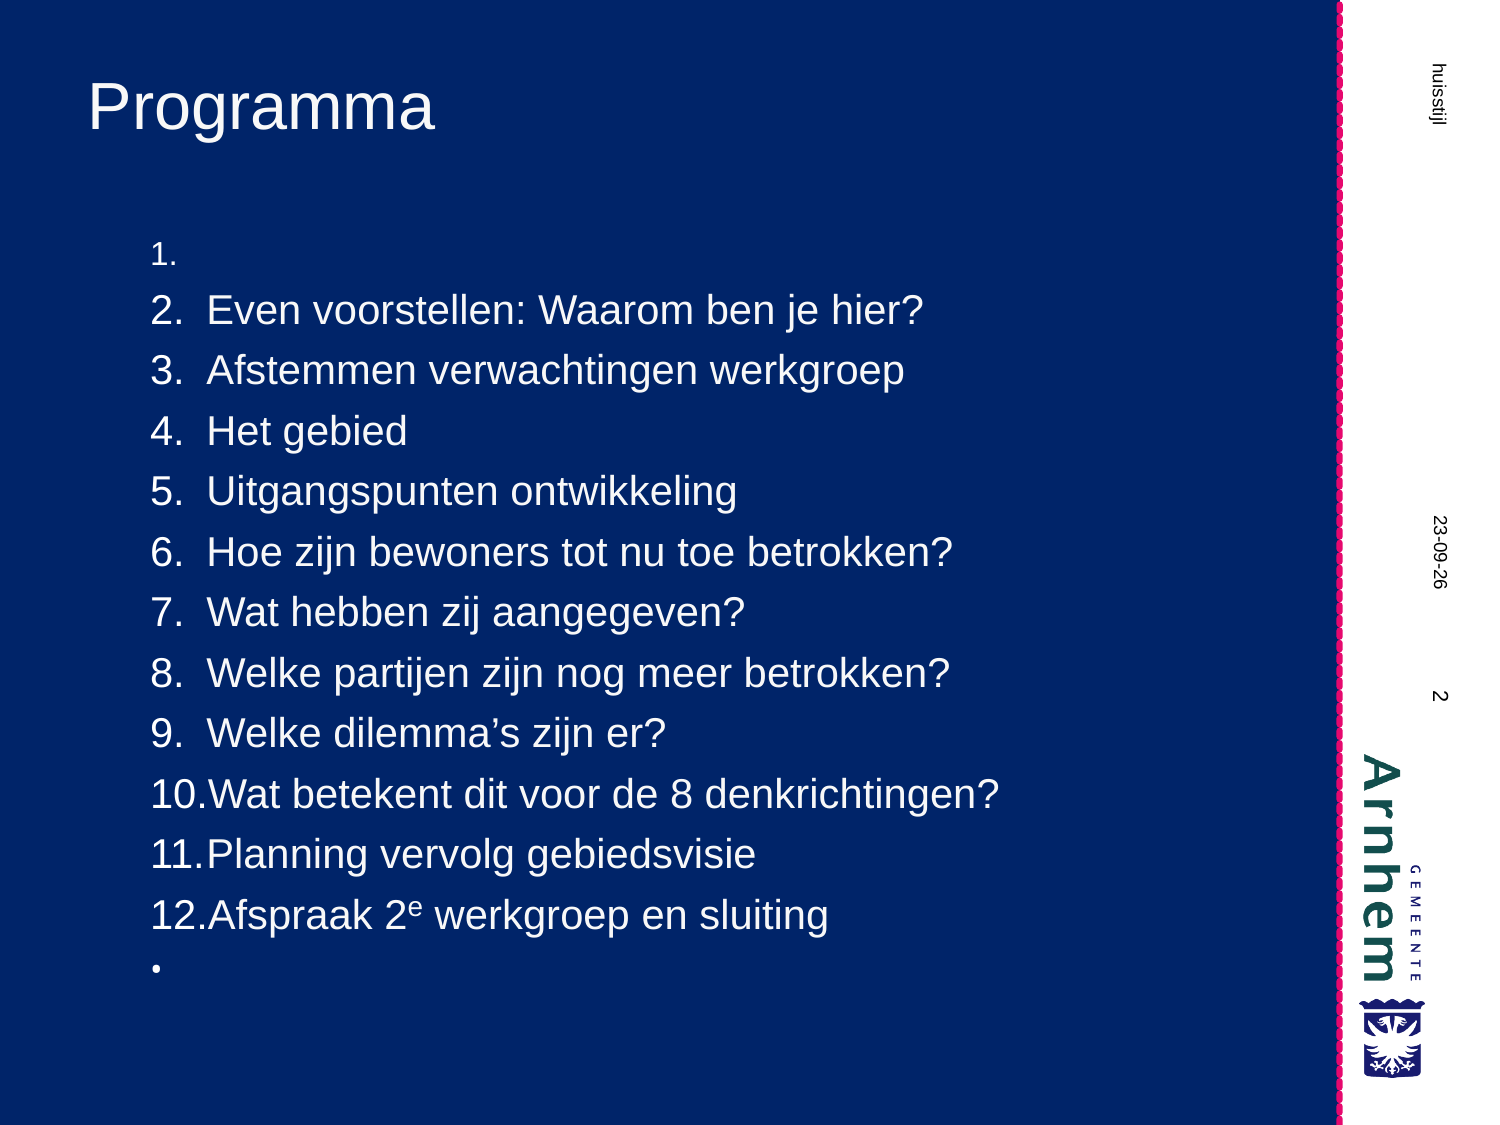

# Programma
Even voorstellen: Waarom ben je hier?
Afstemmen verwachtingen werkgroep
Het gebied
Uitgangspunten ontwikkeling
Hoe zijn bewoners tot nu toe betrokken?
Wat hebben zij aangegeven?
Welke partijen zijn nog meer betrokken?
Welke dilemma’s zijn er?
Wat betekent dit voor de 8 denkrichtingen?
Planning vervolg gebiedsvisie
Afspraak 2e werkgroep en sluiting
huisstijl